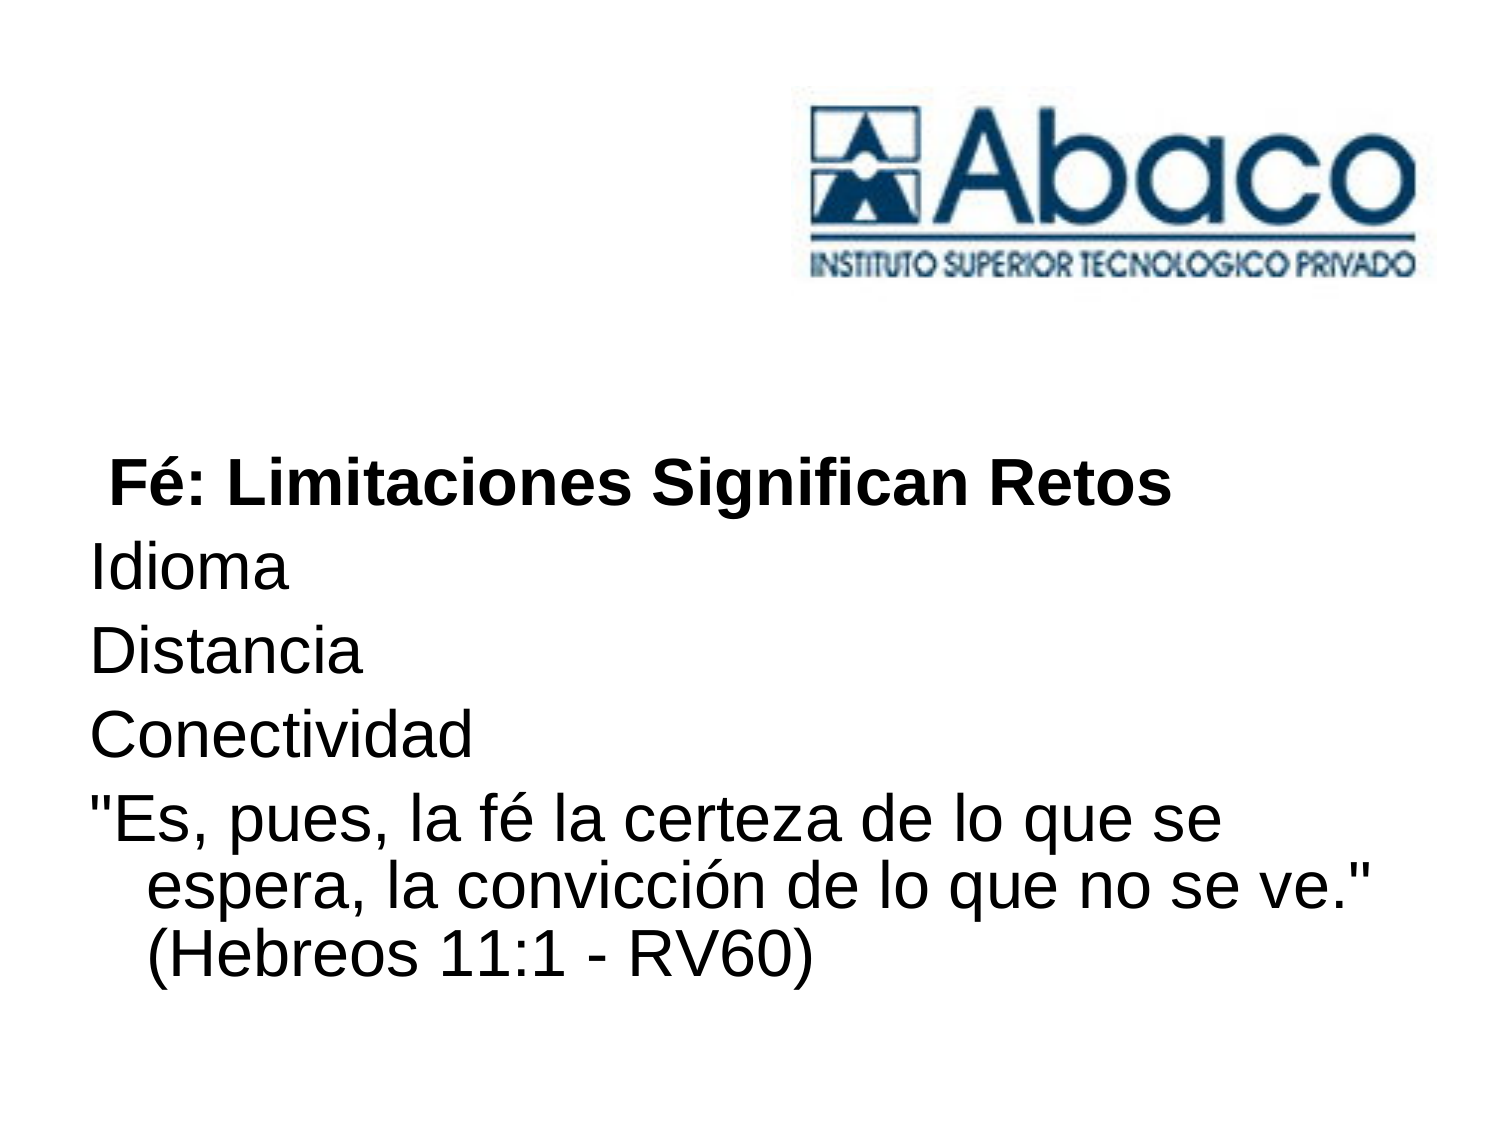

# Fé: Limitaciones Significan Retos
Idioma
Distancia
Conectividad
"Es, pues, la fé la certeza de lo que se espera, la convicción de lo que no se ve." (Hebreos 11:1 - RV60)